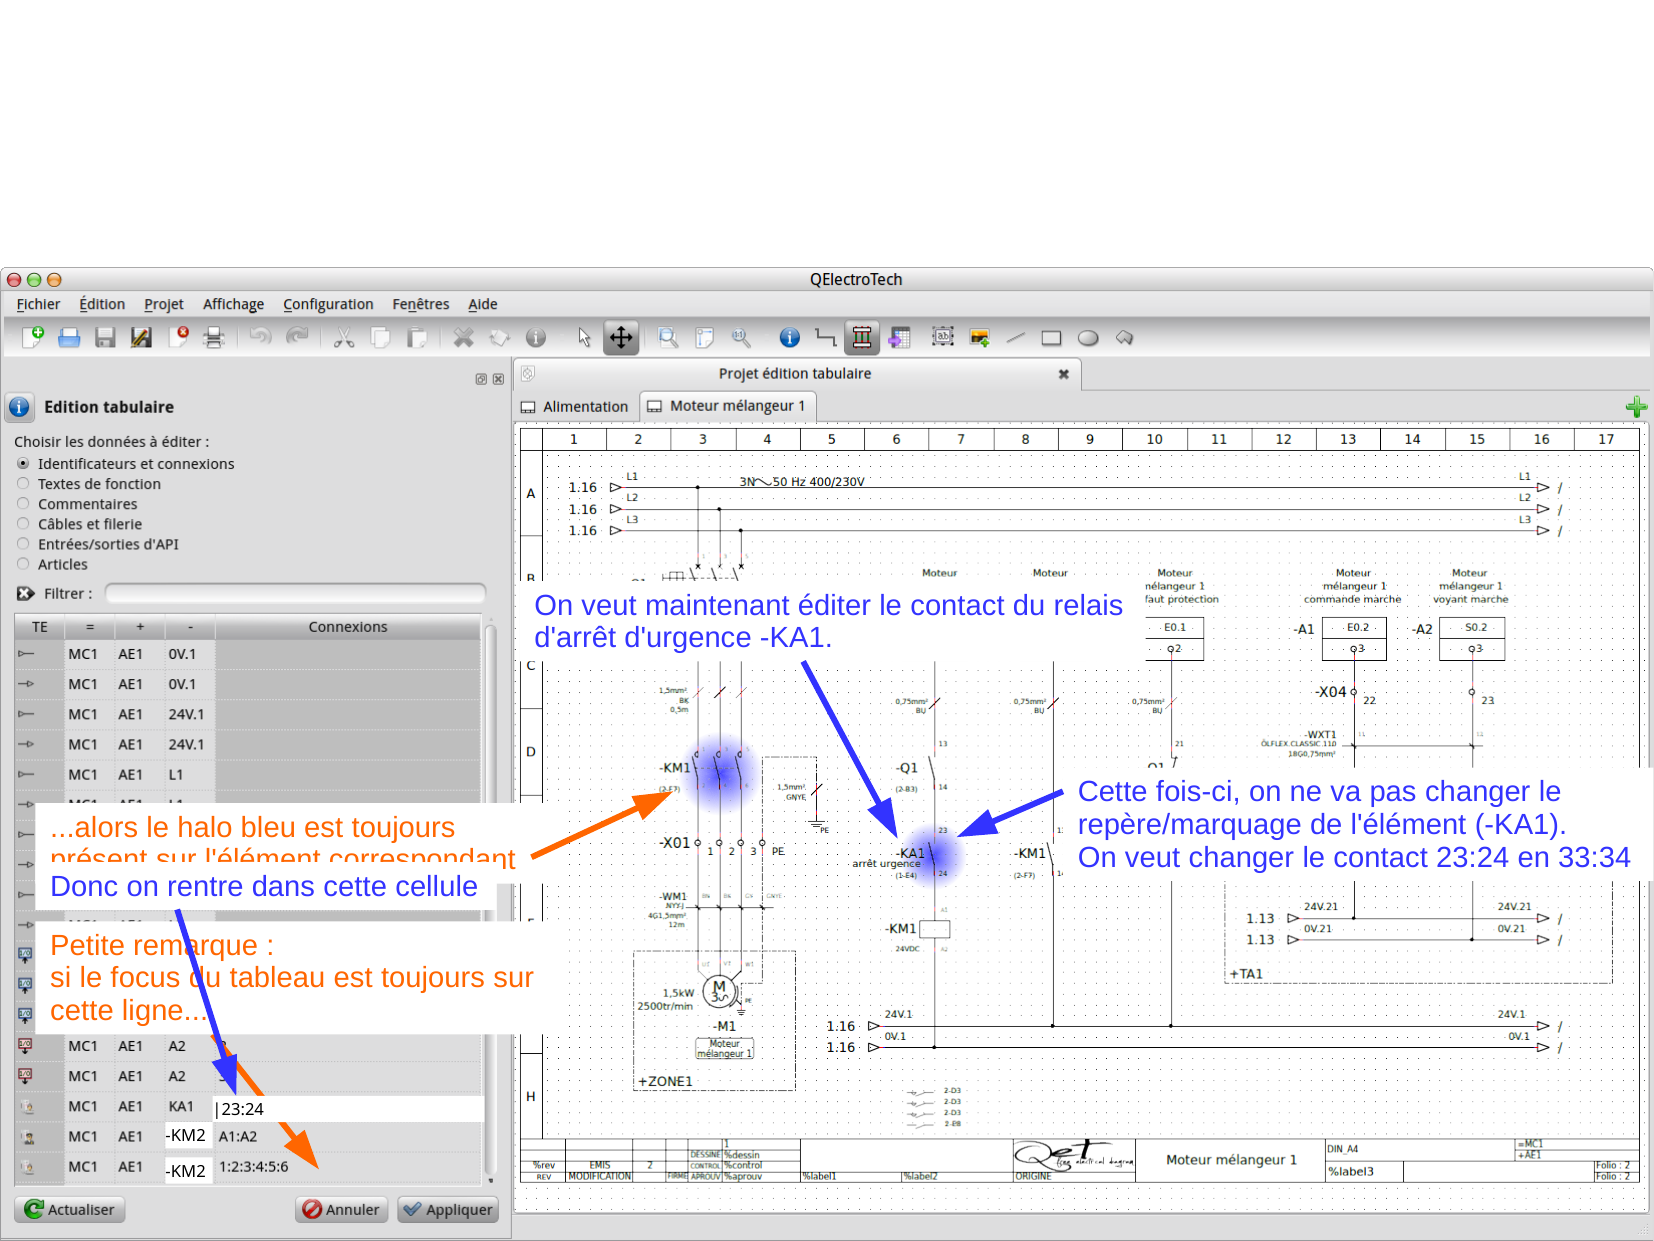

On veut maintenant éditer le contact du relais d'arrêt d'urgence -KA1.
Cette fois-ci, on ne va pas changer le repère/marquage de l'élément (-KA1).
On veut changer le contact 23:24 en 33:34
...alors le halo bleu est toujours présent sur l'élément correspondant
Donc on rentre dans cette cellule
Petite remarque :
si le focus du tableau est toujours sur cette ligne...
|23:24
-KM2
-KM2